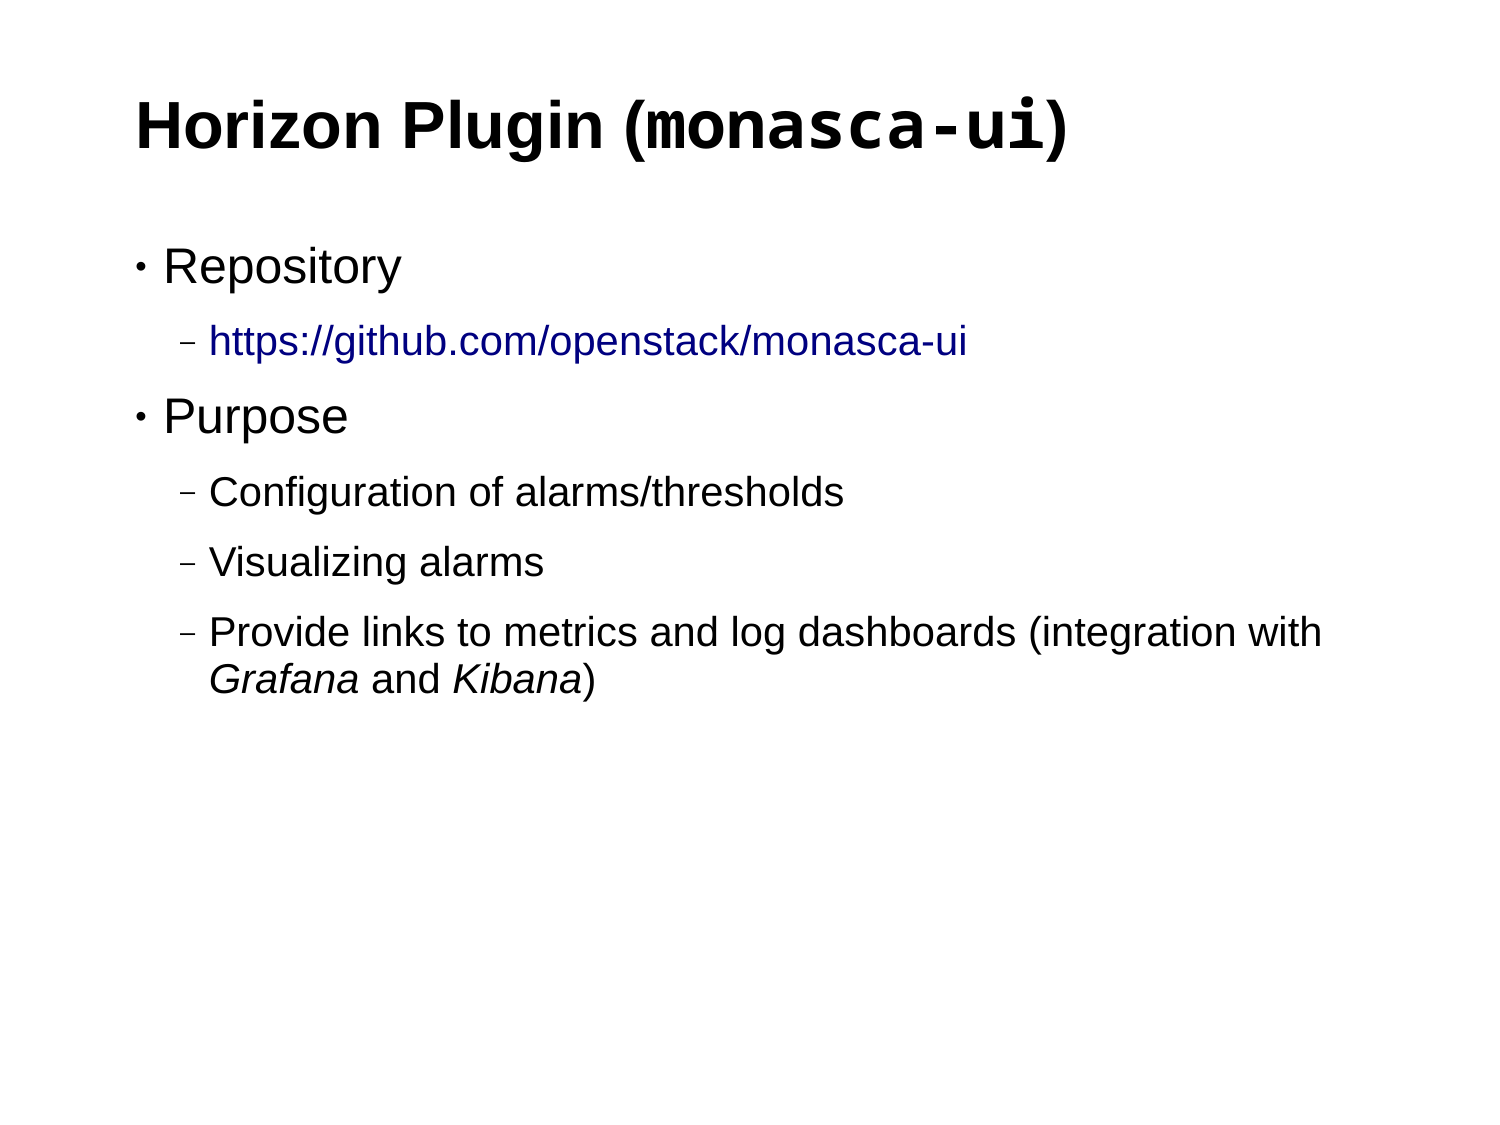

# Horizon Plugin (monasca-ui)
Repository
https://github.com/openstack/monasca-ui
Purpose
Configuration of alarms/thresholds
Visualizing alarms
Provide links to metrics and log dashboards (integration with Grafana and Kibana)